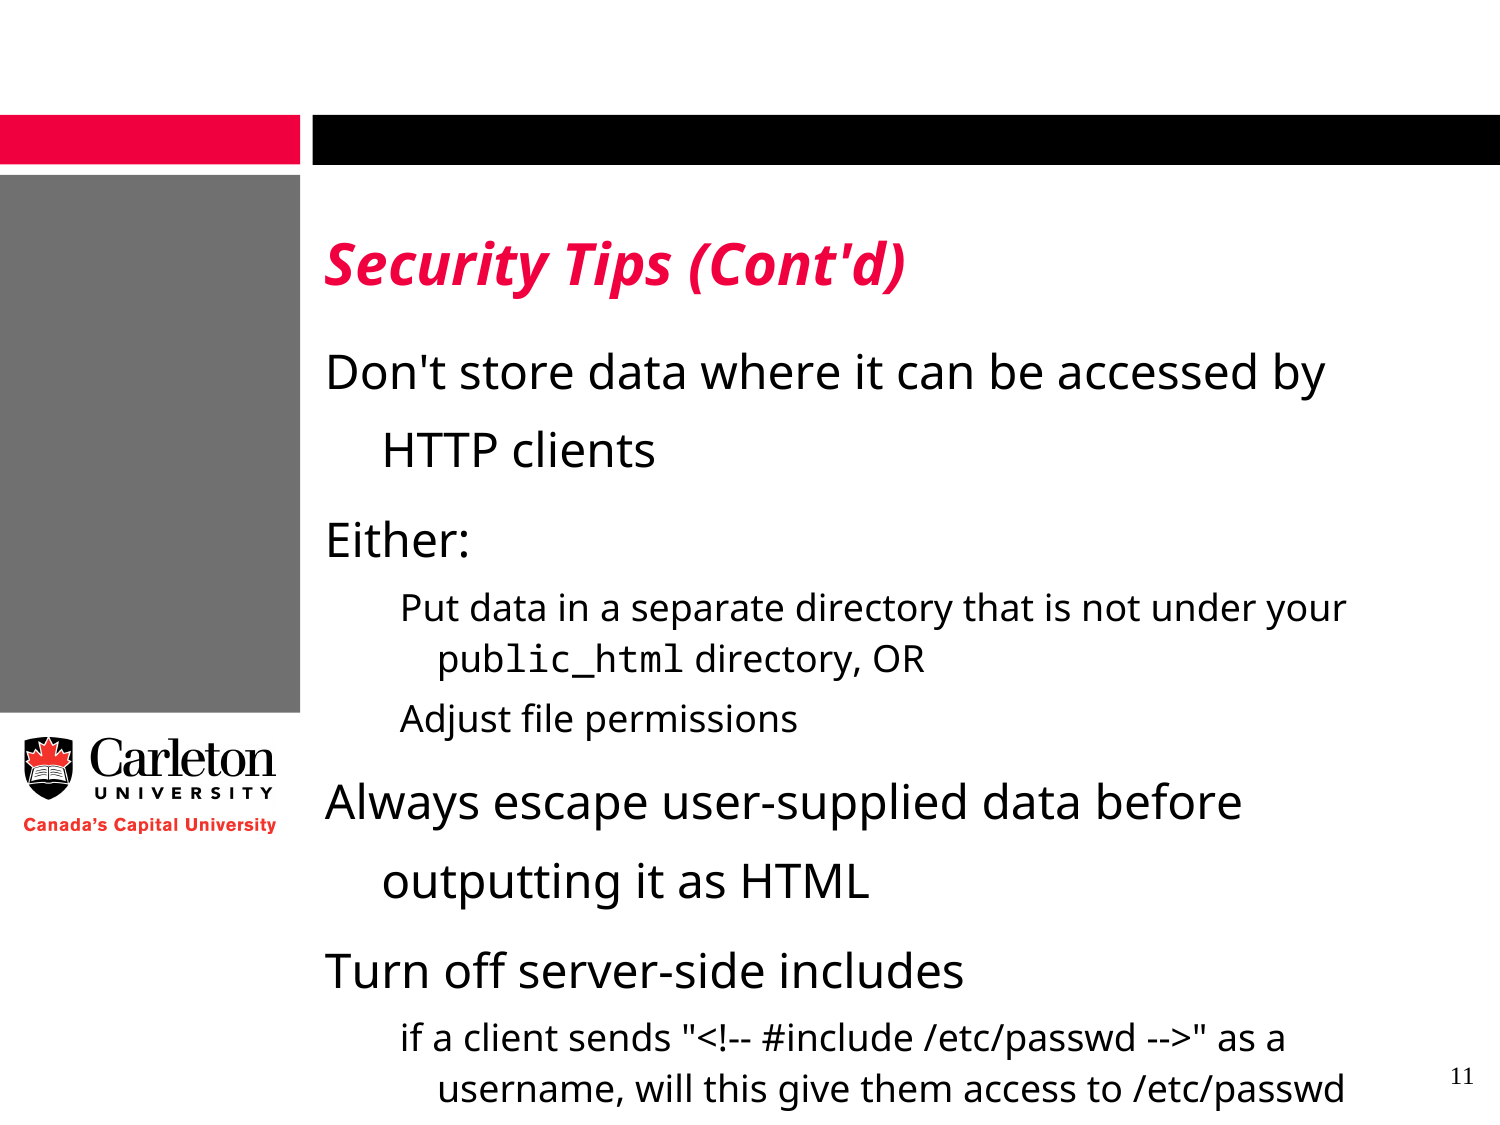

# Security Tips (Cont'd)
Don't store data where it can be accessed by HTTP clients
Either:
Put data in a separate directory that is not under your public_html directory, OR
Adjust file permissions
Always escape user-supplied data before outputting it as HTML
Turn off server-side includes
if a client sends "<!-- #include /etc/passwd -->" as a username, will this give them access to /etc/passwd
11